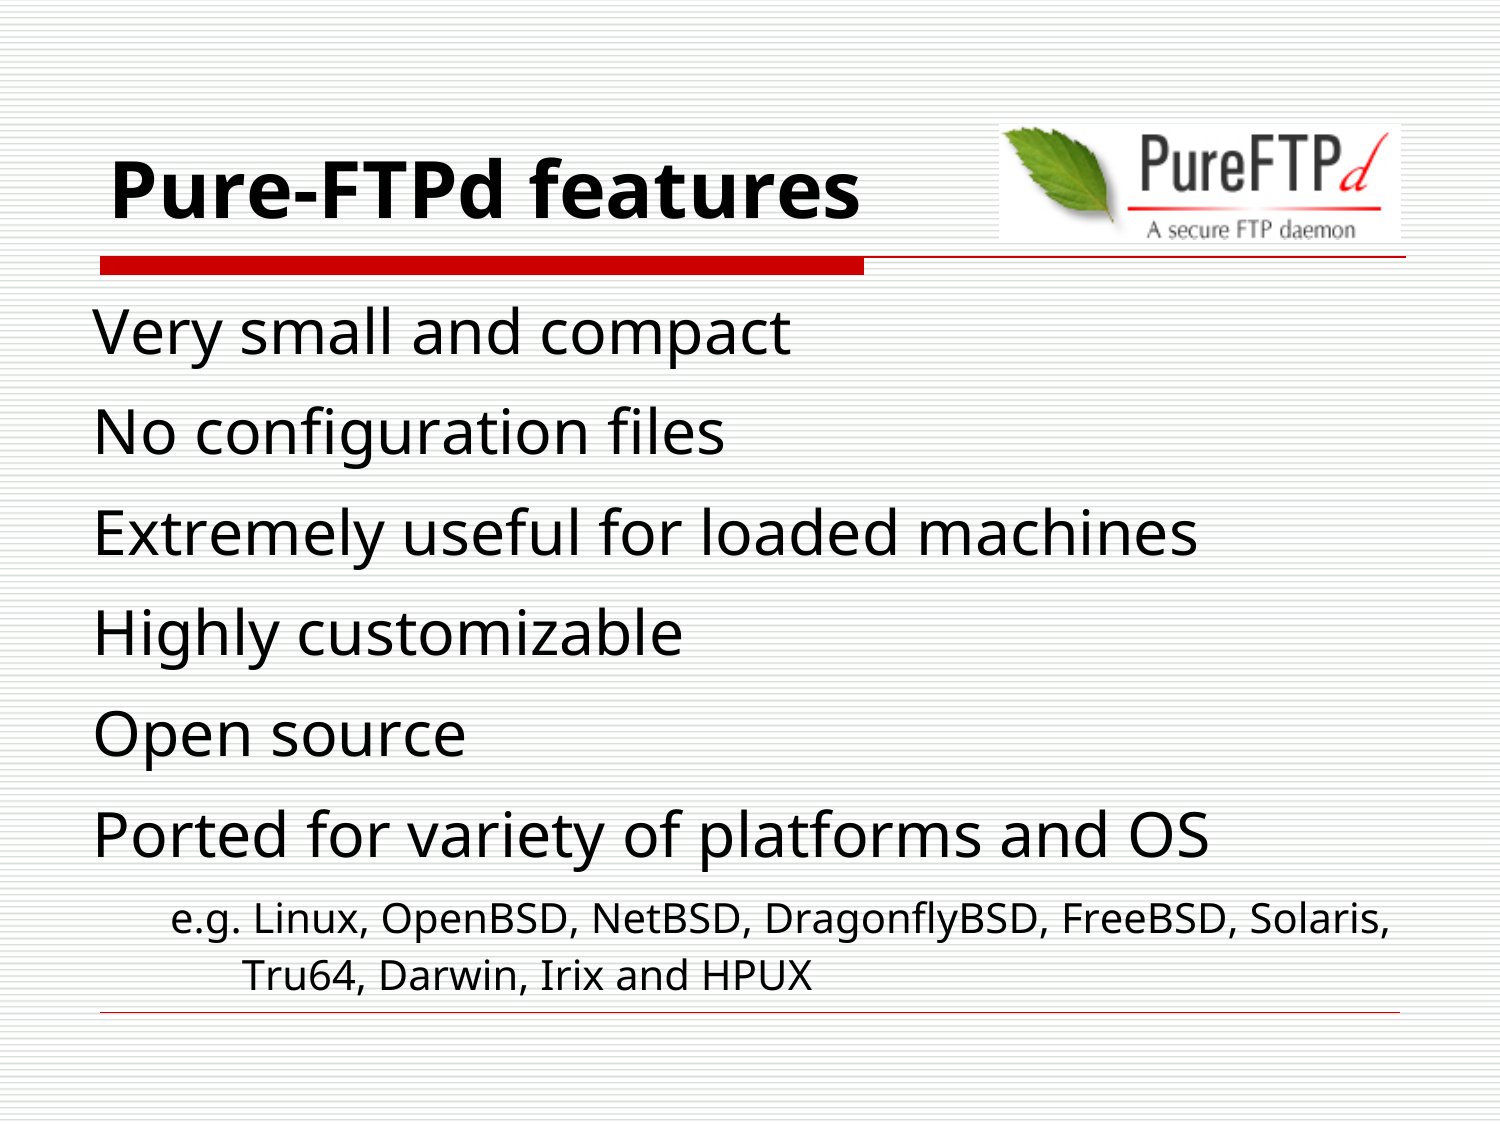

# Pure-FTPd features
Very small and compact
No configuration files
Extremely useful for loaded machines
Highly customizable
Open source
Ported for variety of platforms and OS
e.g. Linux, OpenBSD, NetBSD, DragonflyBSD, FreeBSD, Solaris, Tru64, Darwin, Irix and HPUX